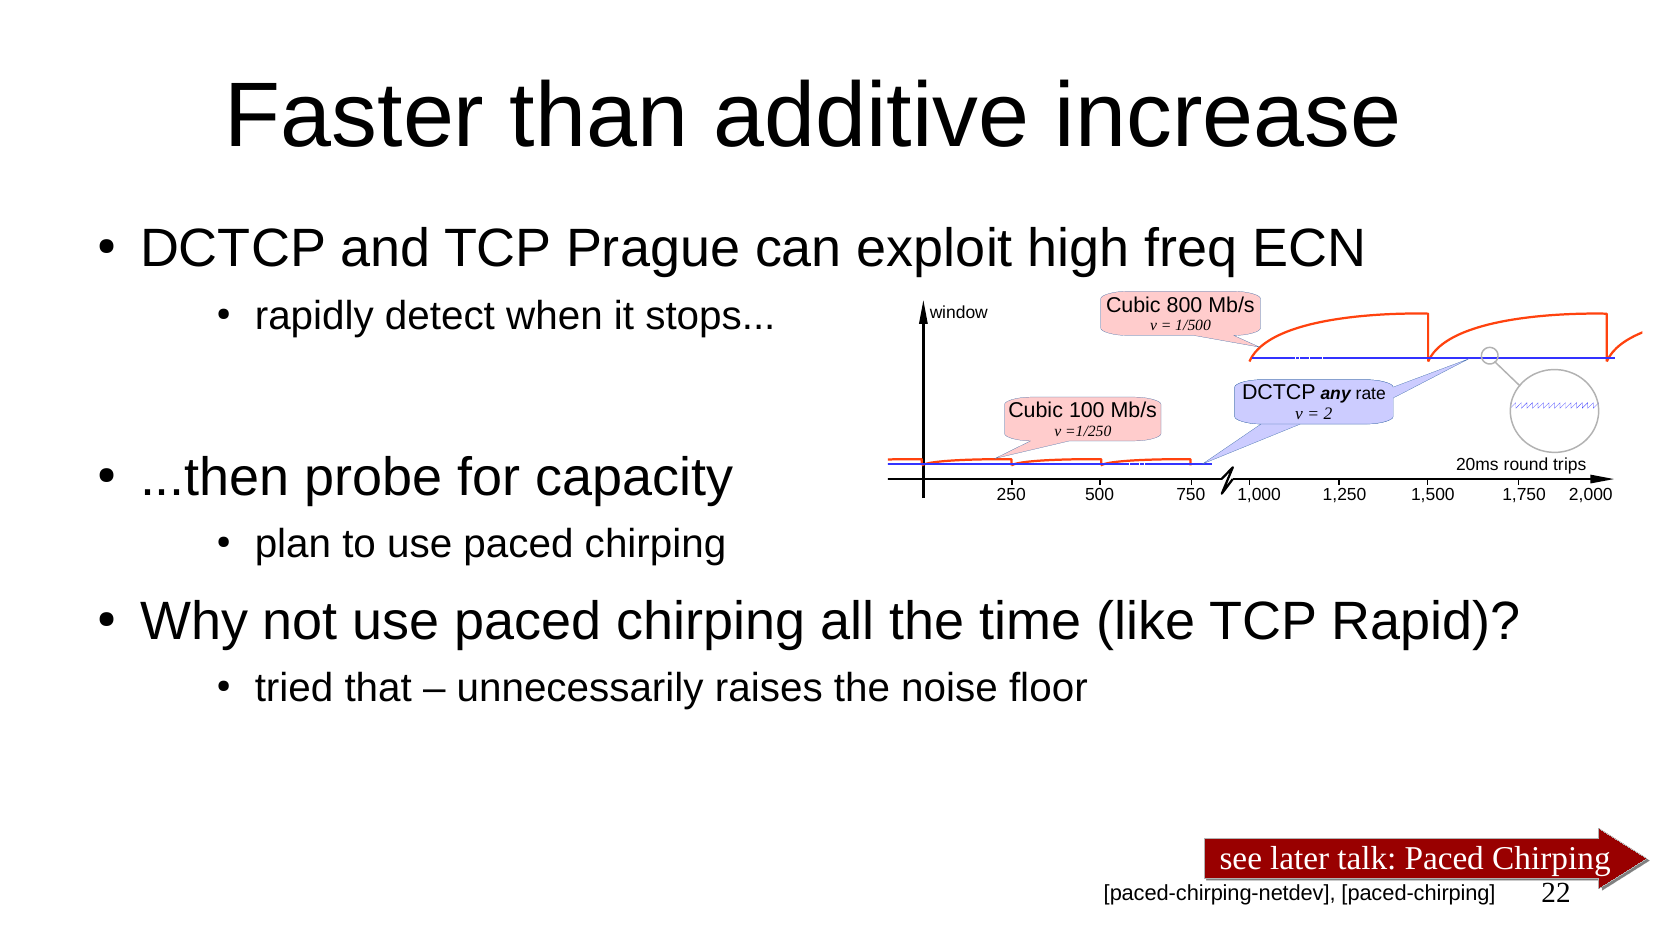

# Faster than additive increase
DCTCP and TCP Prague can exploit high freq ECN
rapidly detect when it stops...
...then probe for capacity
plan to use paced chirping
Why not use paced chirping all the time (like TCP Rapid)?
tried that – unnecessarily raises the noise floor
see later talk: Paced Chirping
[paced-chirping-netdev], [paced-chirping]
22